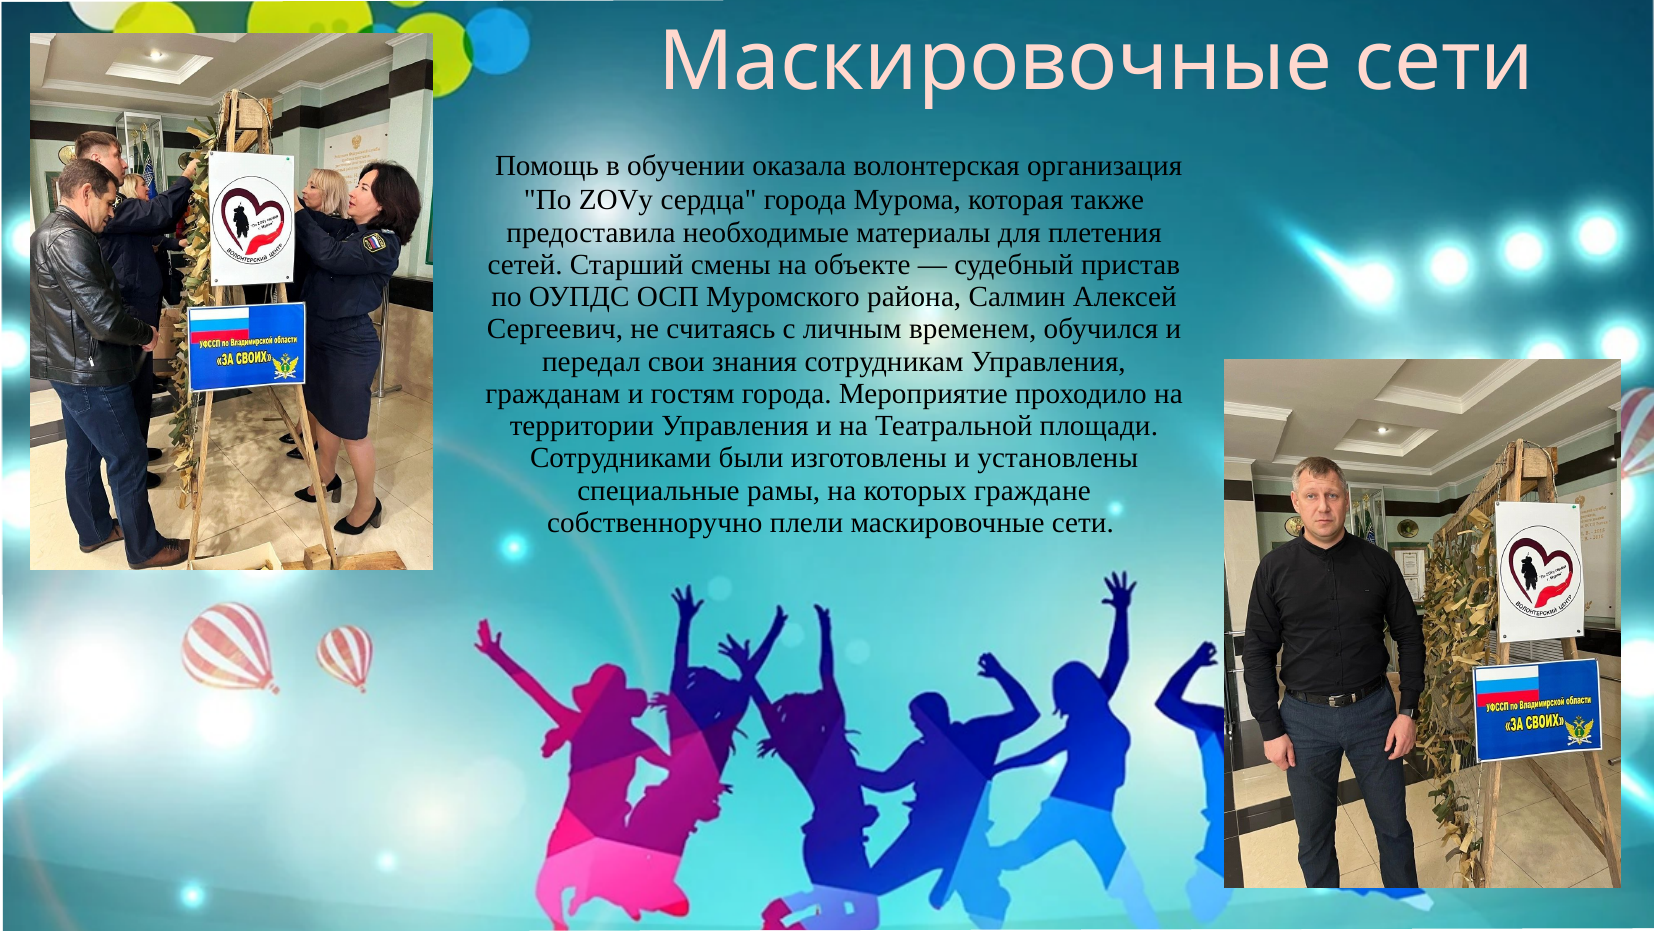

Маскировочные сети
 Помощь в обучении оказала волонтерская организация "По ZOVу сердца" города Мурома, которая также предоставила необходимые материалы для плетения сетей. Старший смены на объекте — судебный пристав по ОУПДС ОСП Муромского района, Салмин Алексей Сергеевич, не считаясь с личным временем, обучился и передал свои знания сотрудникам Управления, гражданам и гостям города. Мероприятие проходило на территории Управления и на Театральной площади. Сотрудниками были изготовлены и установлены специальные рамы, на которых граждане собственноручно плели маскировочные сети.